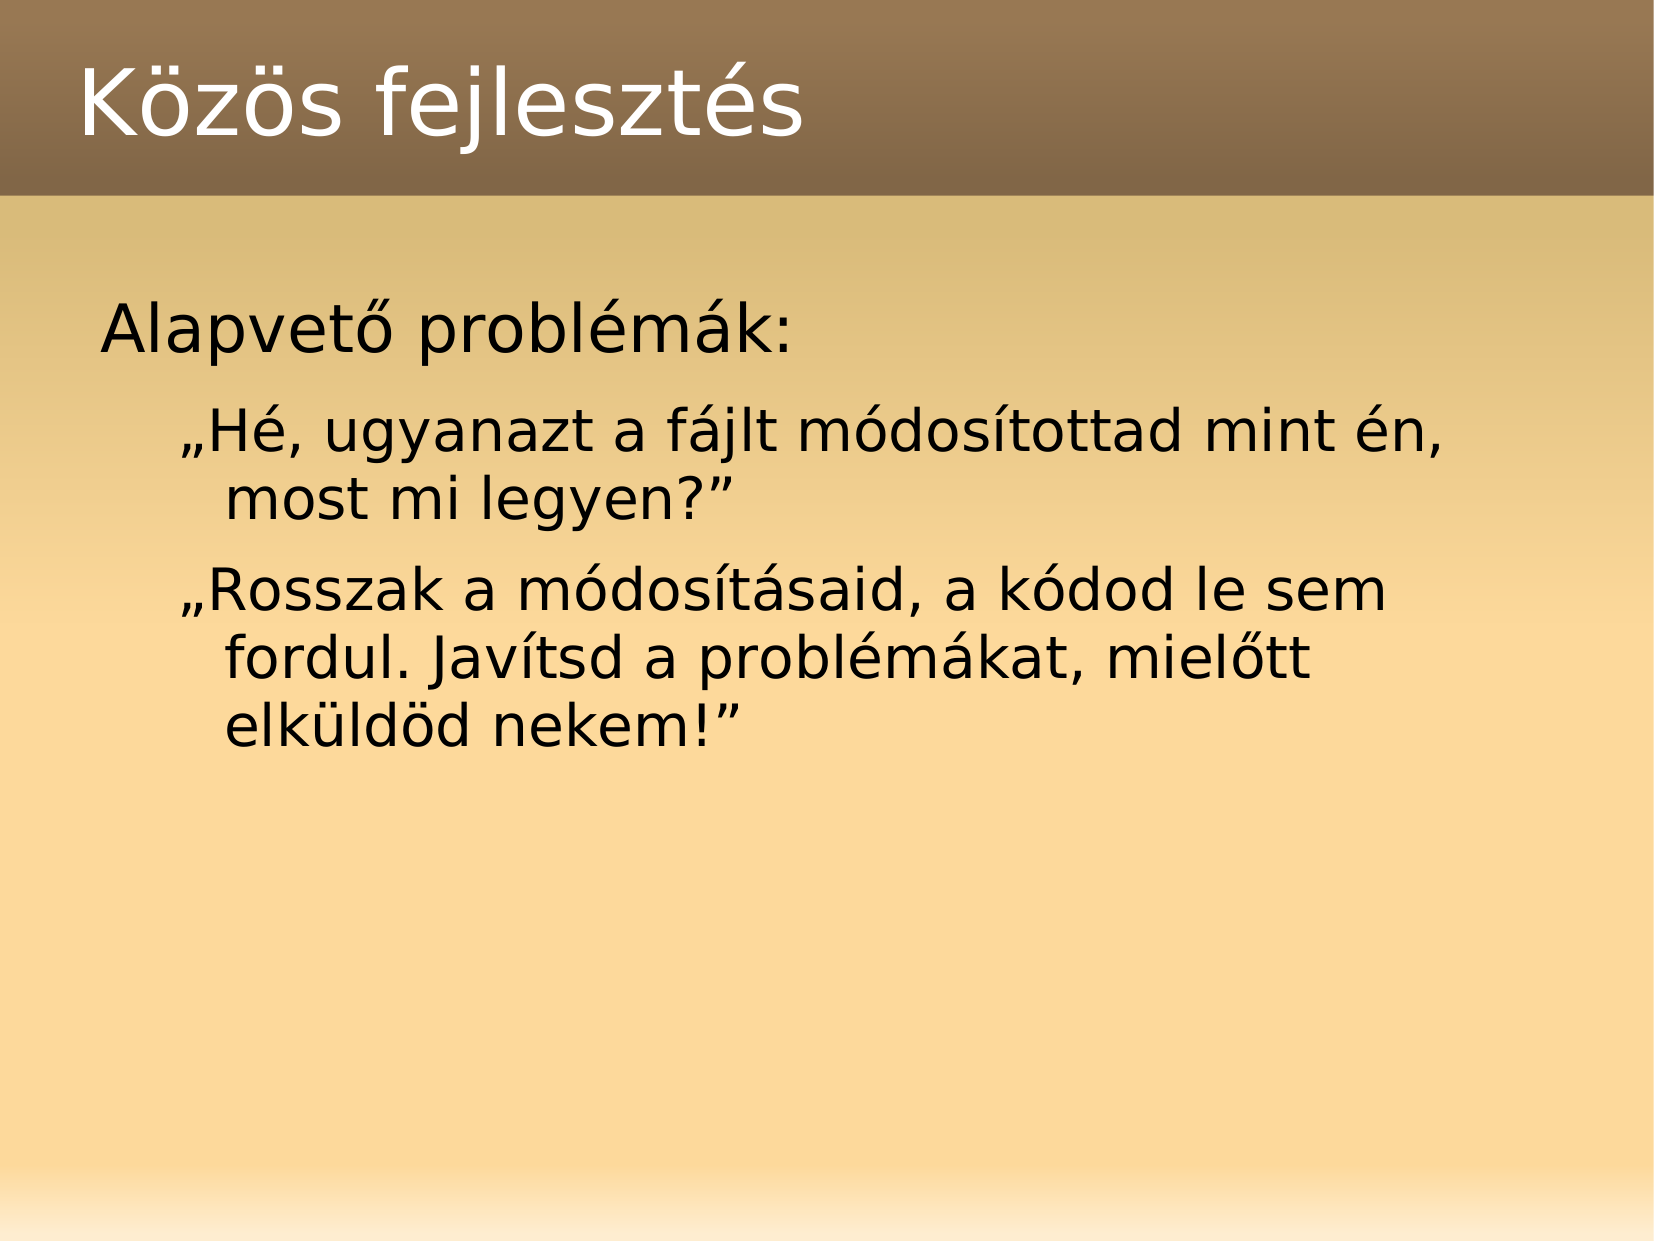

# Közös fejlesztés
Alapvető problémák:
„Hé, ugyanazt a fájlt módosítottad mint én, most mi legyen?”
„Rosszak a módosításaid, a kódod le sem fordul. Javítsd a problémákat, mielőtt elküldöd nekem!”